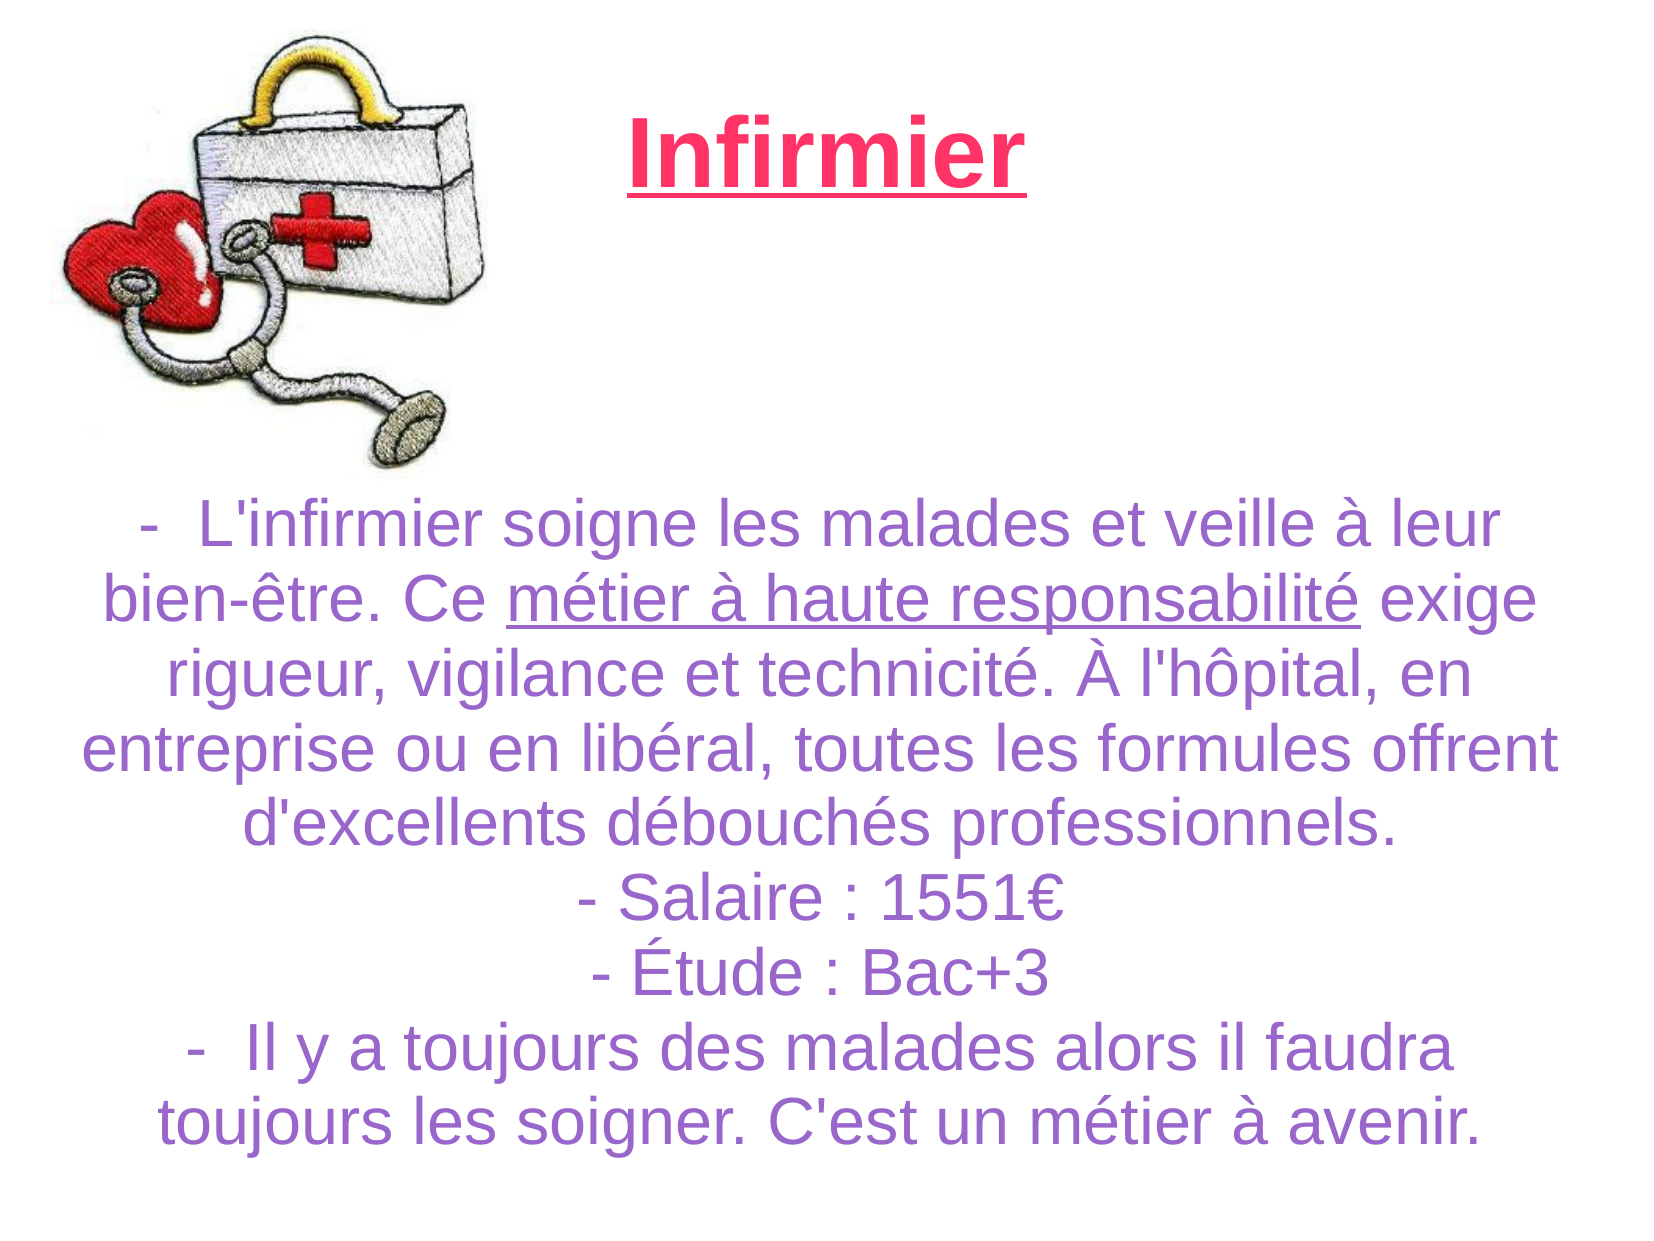

# Infirmier
- L'infirmier soigne les malades et veille à leur bien-être. Ce métier à haute responsabilité exige rigueur, vigilance et technicité. À l'hôpital, en entreprise ou en libéral, toutes les formules offrent d'excellents débouchés professionnels.
- Salaire : 1551€
- Étude : Bac+3
- Il y a toujours des malades alors il faudra toujours les soigner. C'est un métier à avenir.